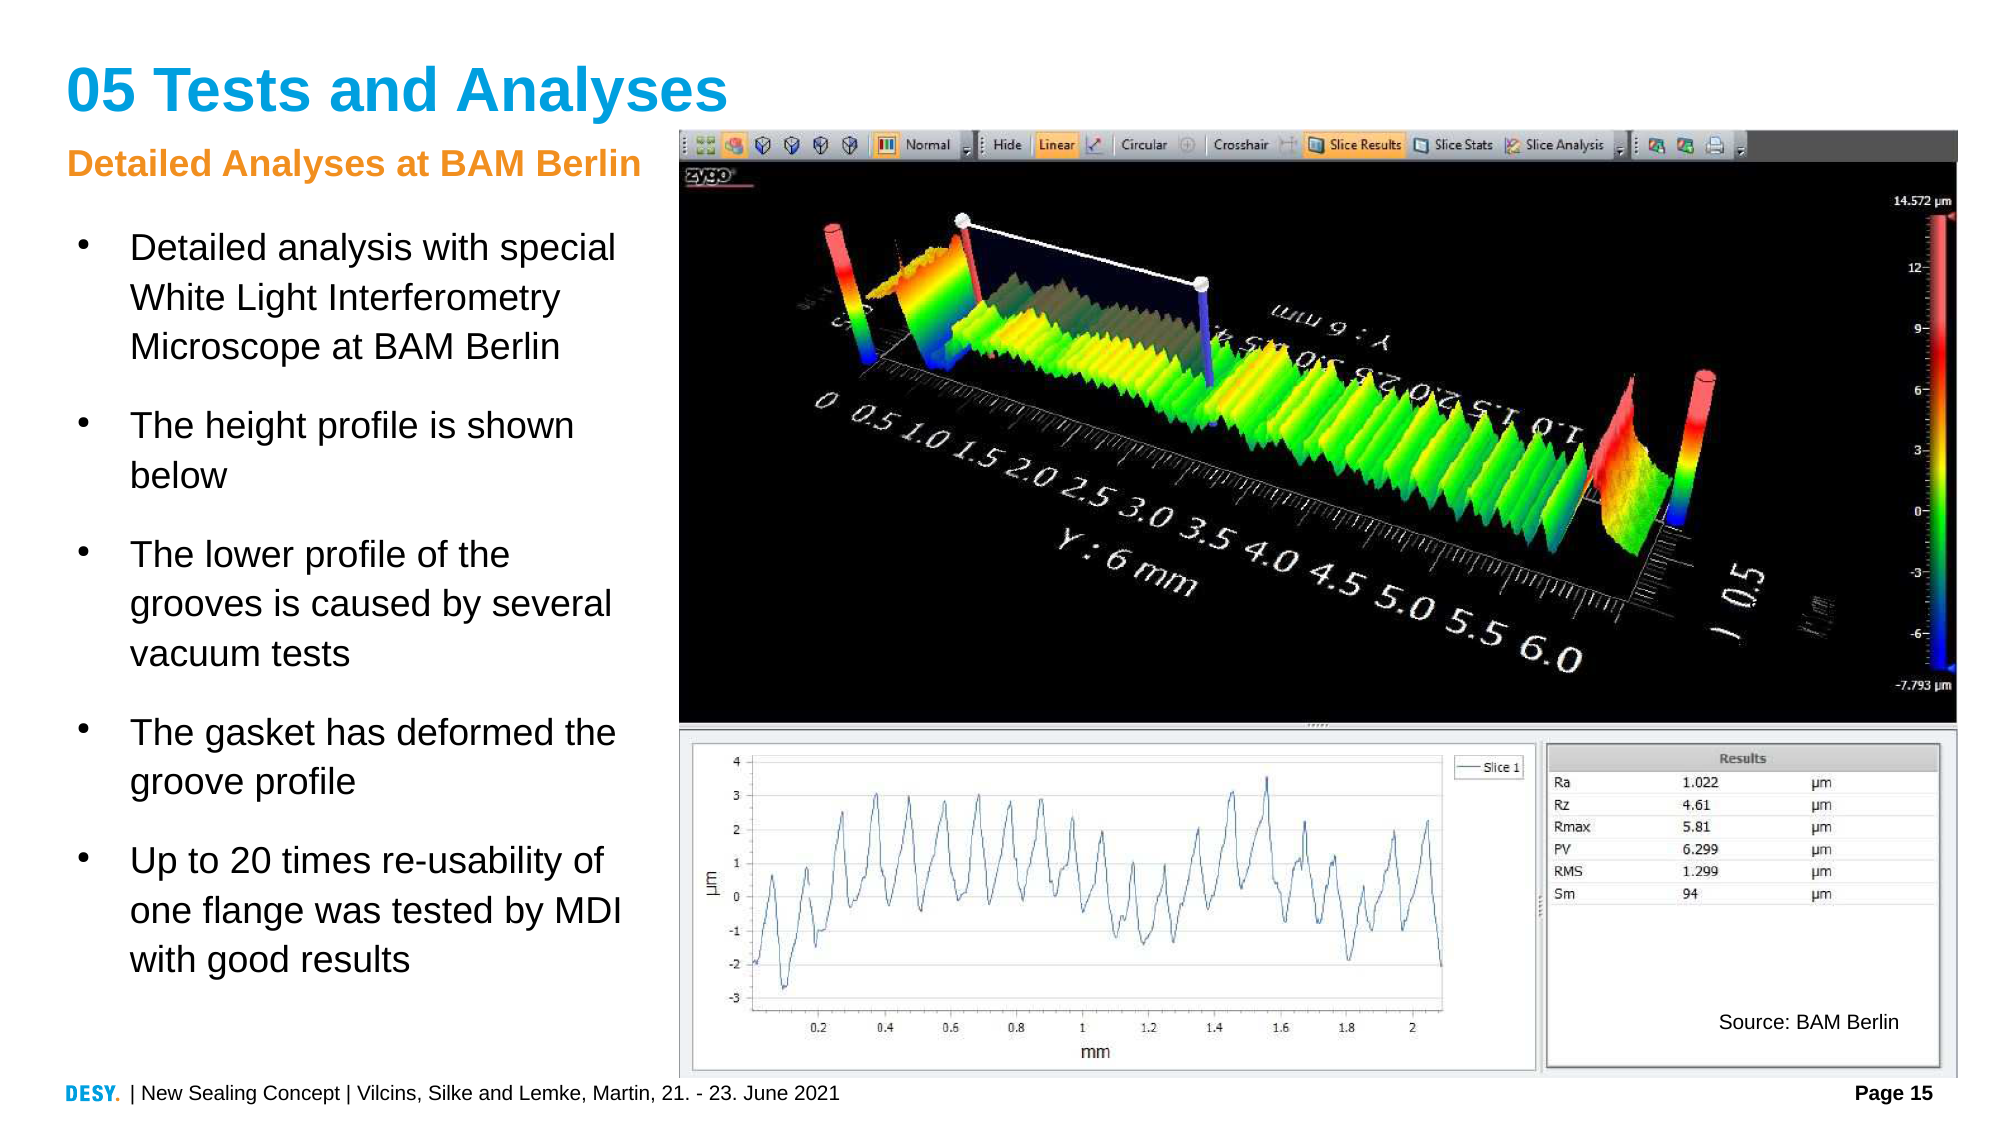

# 05 Tests and Analyses
Detailed Analyses at BAM Berlin
Detailed analysis with special White Light Interferometry Microscope at BAM Berlin
The height profile is shown below
The lower profile of the grooves is caused by several vacuum tests
The gasket has deformed the groove profile
Up to 20 times re-usability of one flange was tested by MDI with good results
Source: BAM Berlin
Source: BAM Berlin
| New Sealing Concept | Vilcins, Silke and Lemke, Martin, 21. - 23. June 2021